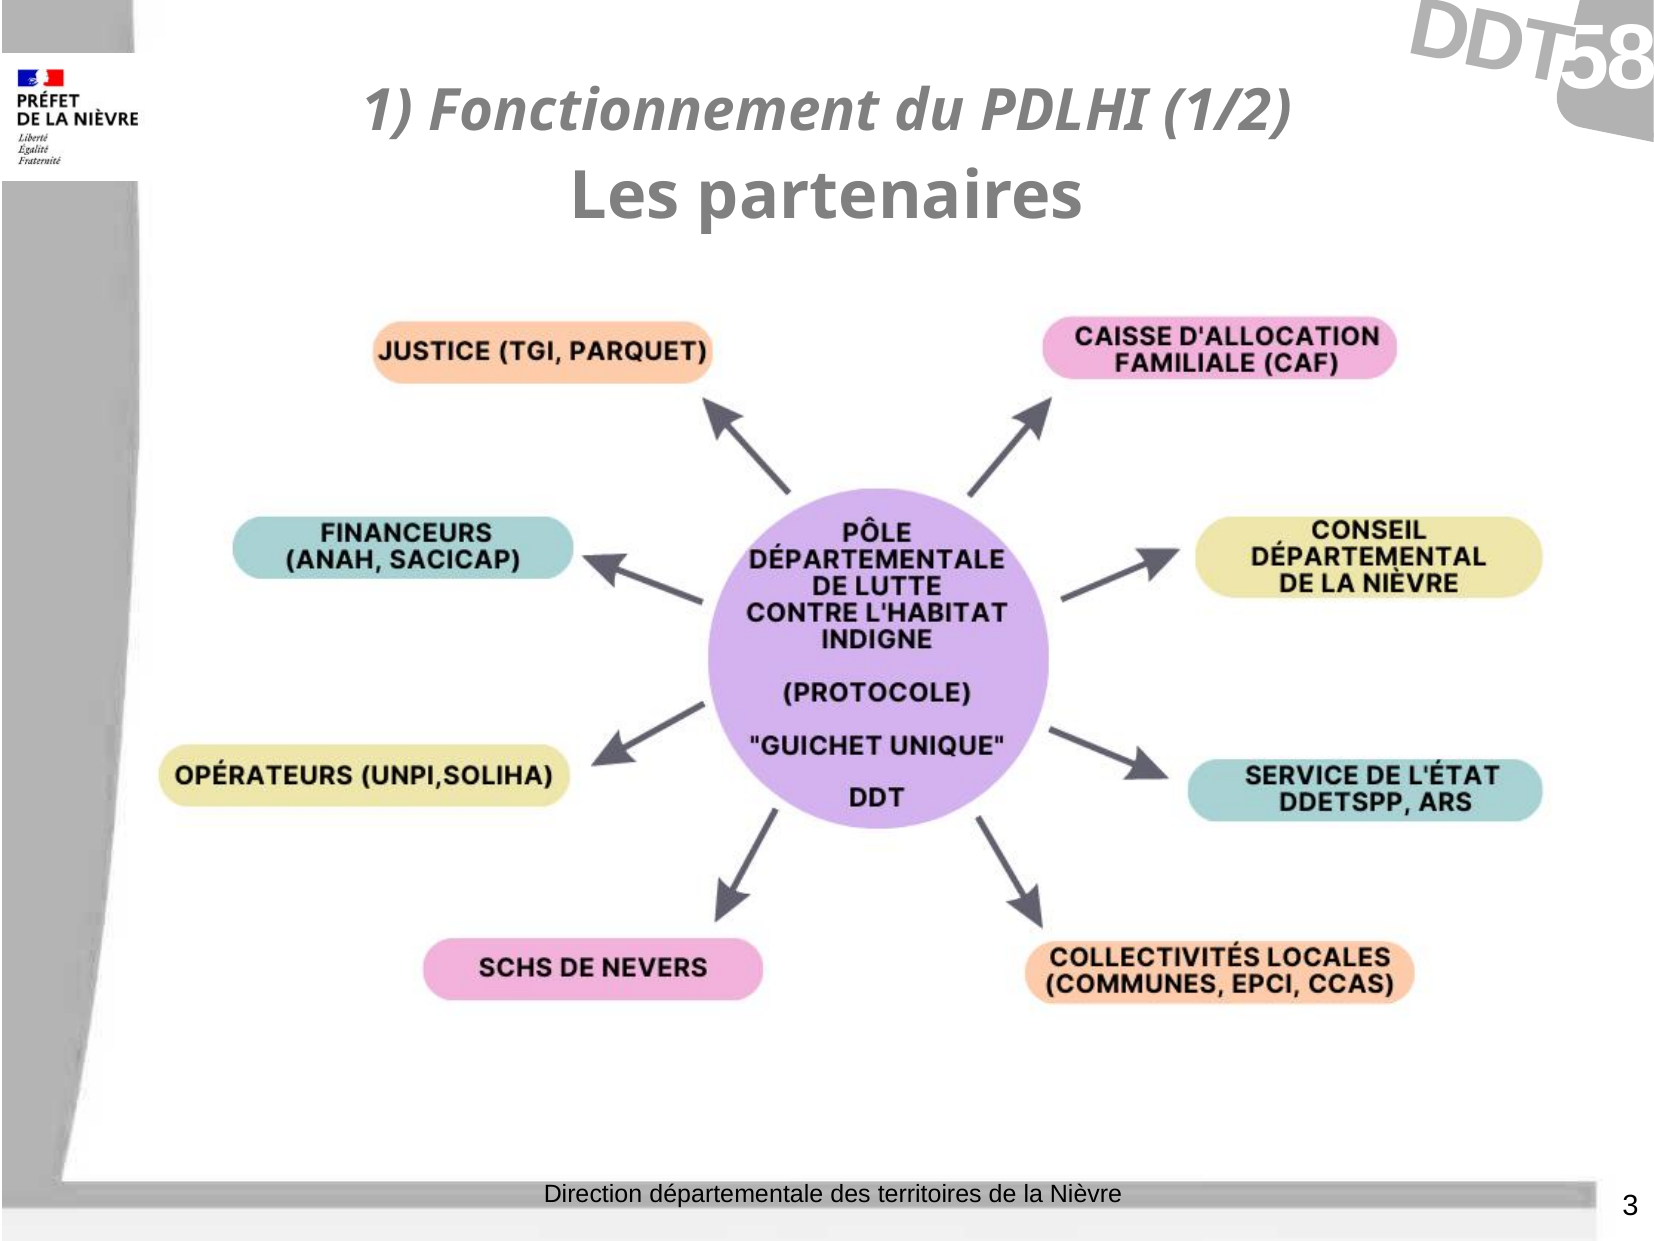

# 1) Fonctionnement du PDLHI (1/2) Les partenaires